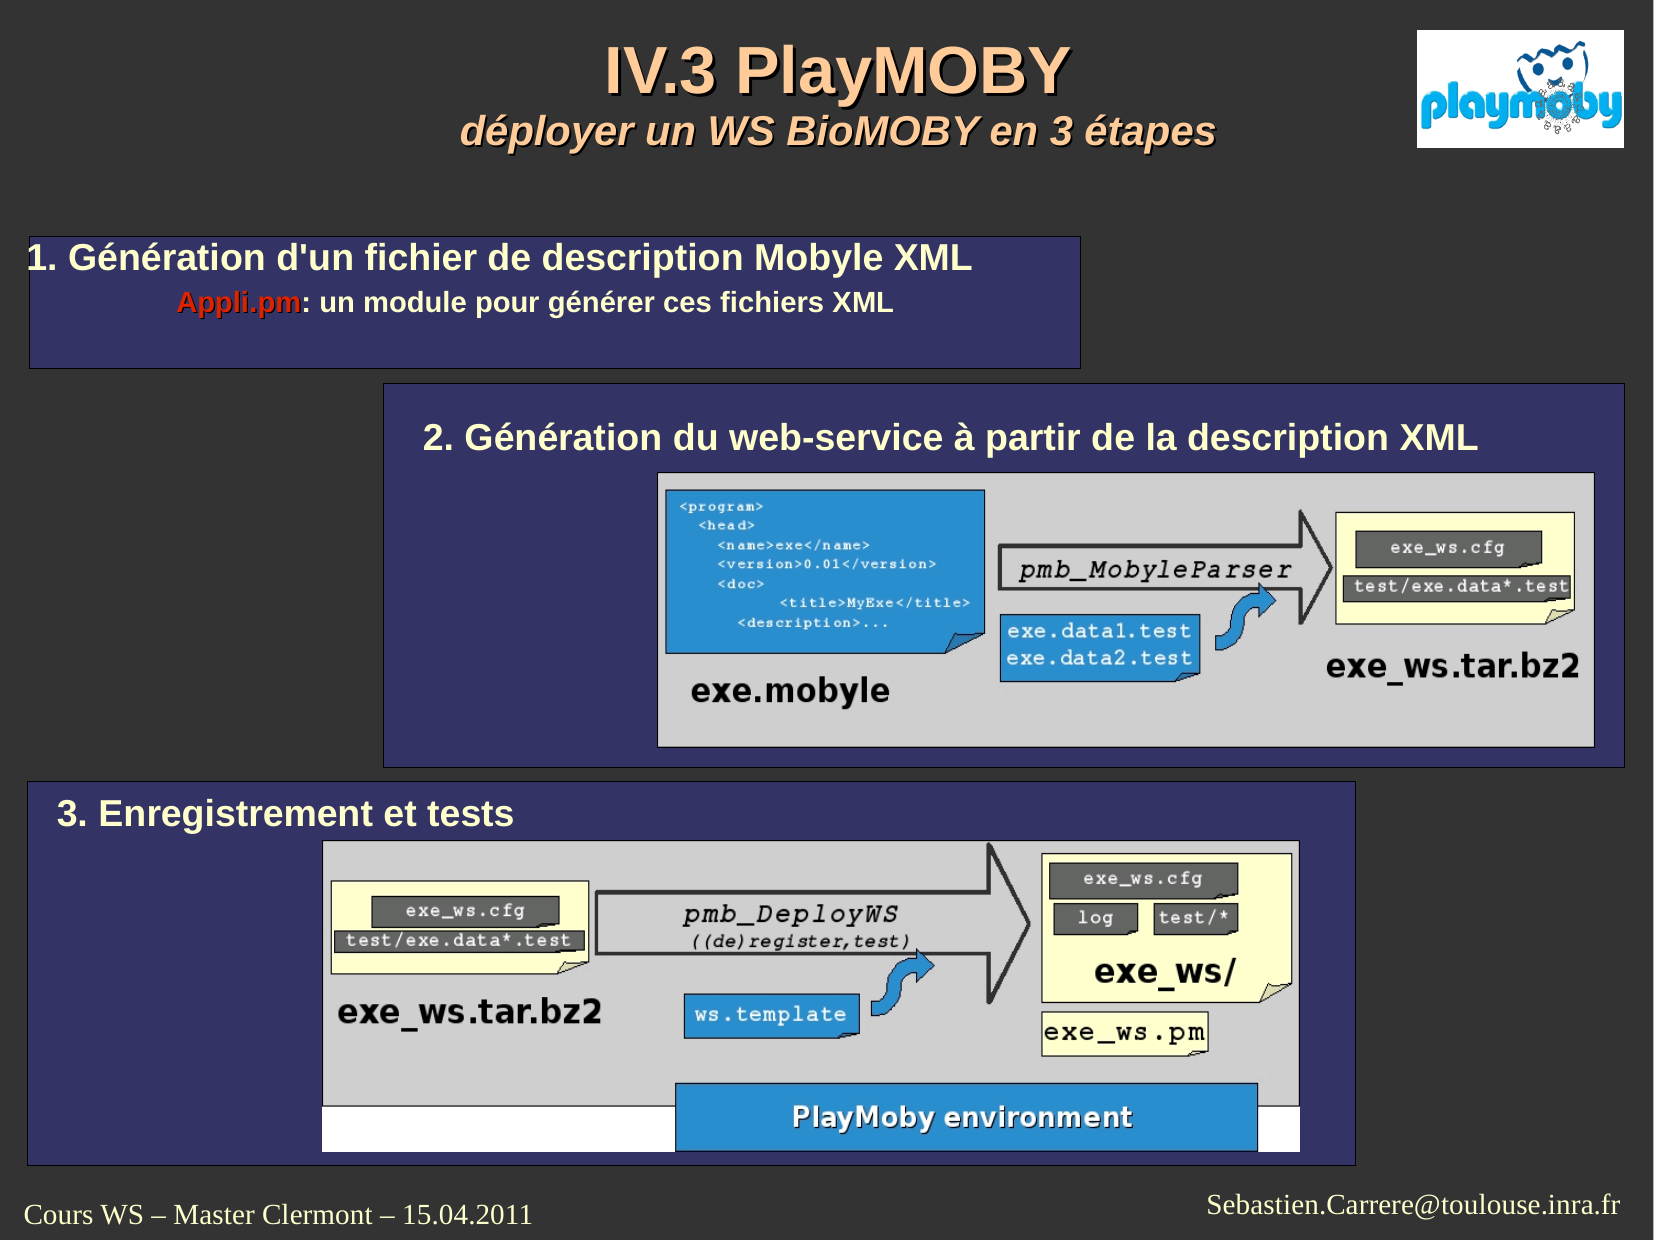

# IV.3 PlayMOBY déployer un WS BioMOBY en 3 étapes
1. Génération d'un fichier de description Mobyle XML
	Appli.pm: un module pour générer ces fichiers XML
2. Génération du web-service à partir de la description XML
3. Enregistrement et tests